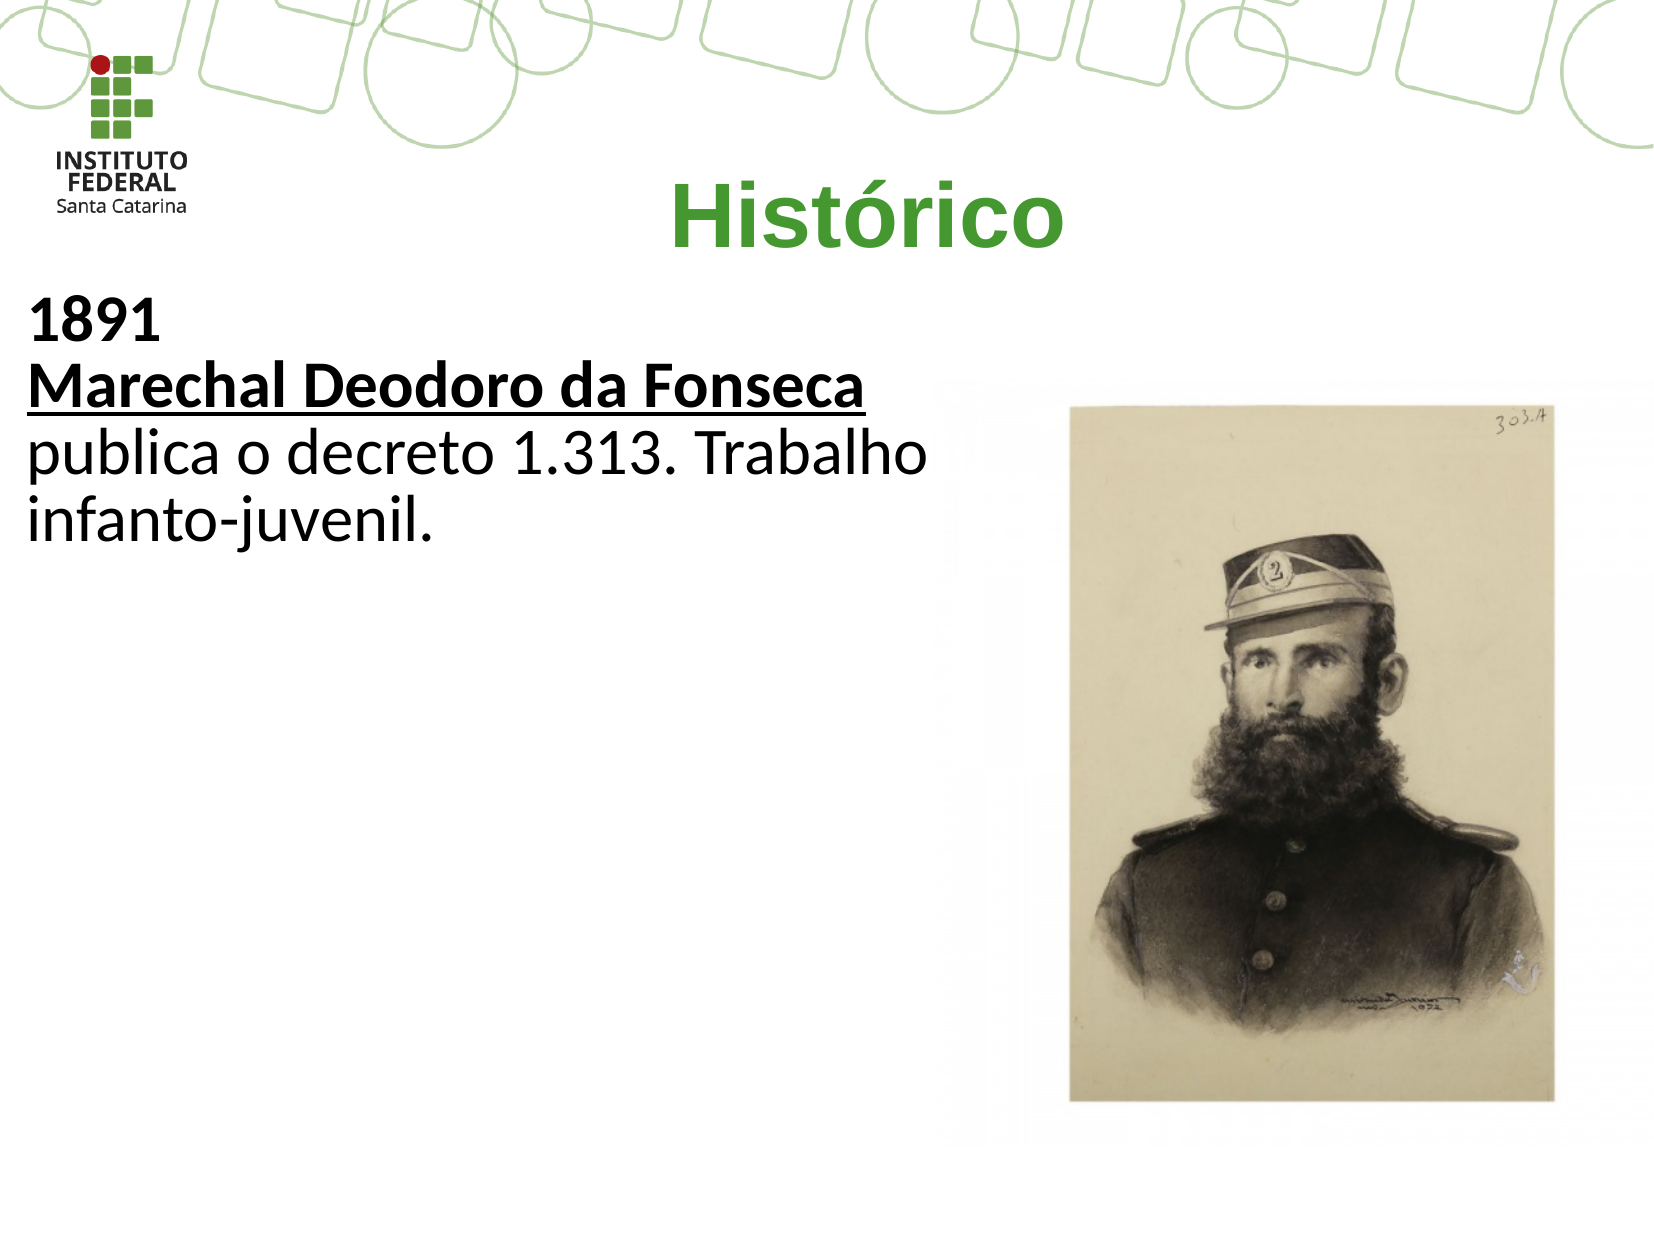

# Histórico
1891
Marechal Deodoro da Fonseca publica o decreto 1.313. Trabalho infanto-juvenil.